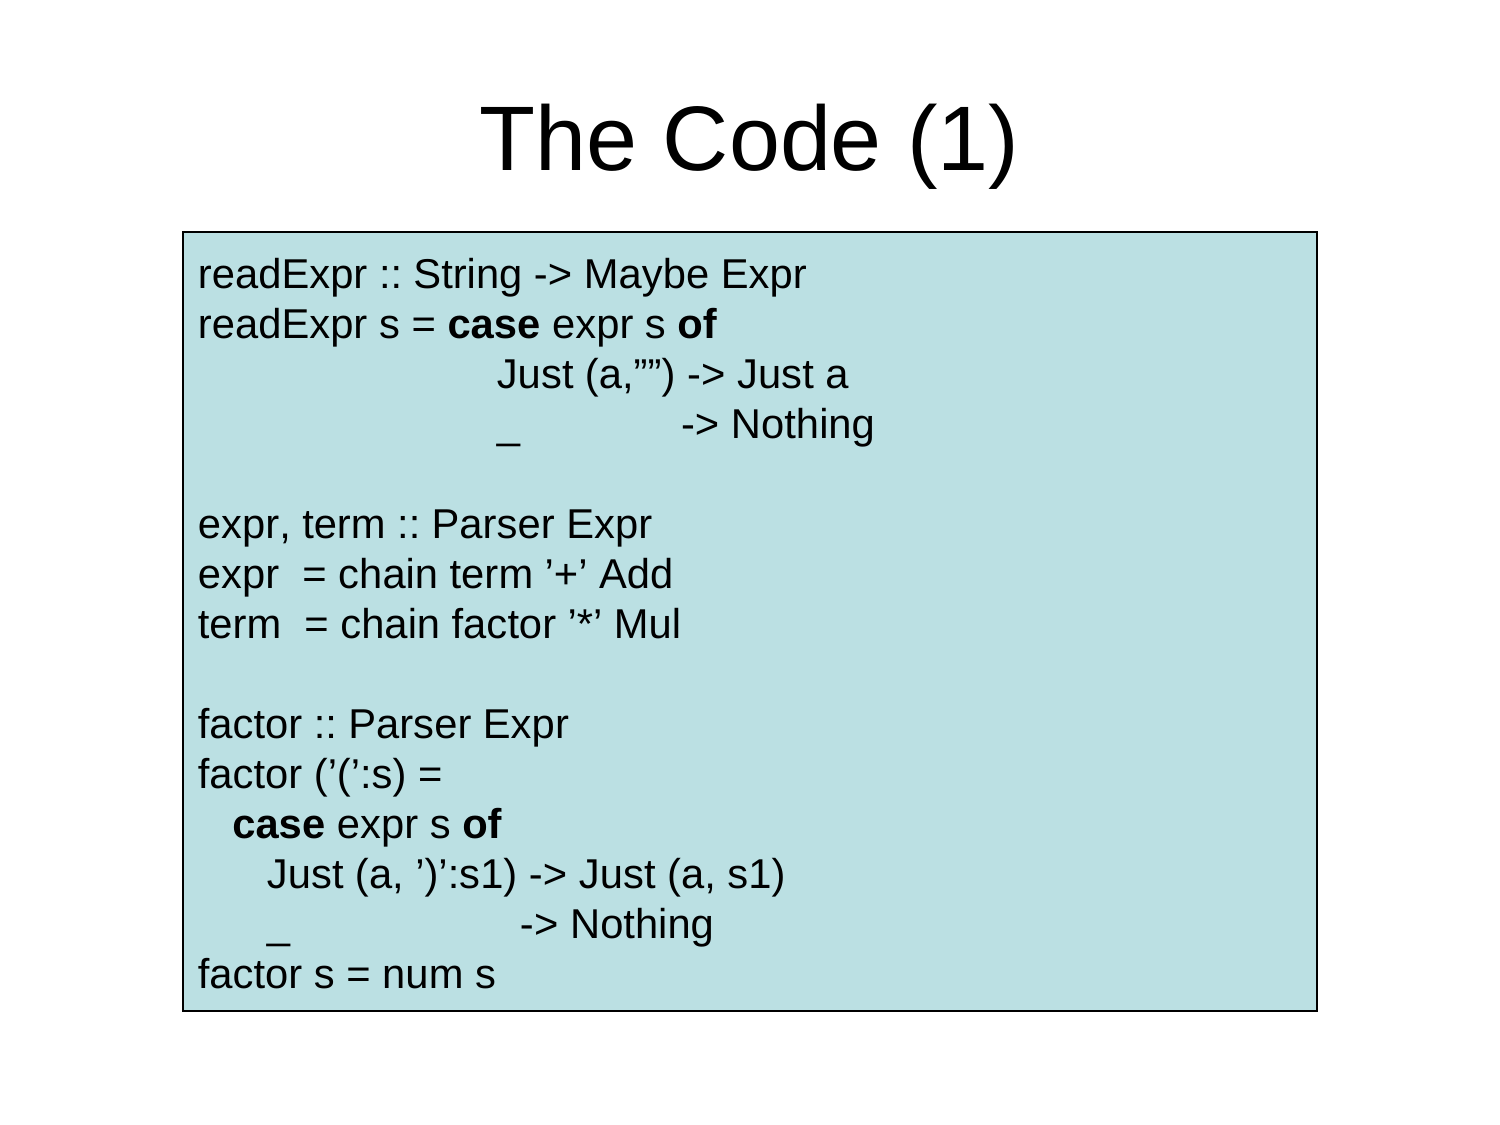

# The Code (1)
readExpr :: String -> Maybe Expr
readExpr s = case expr s of
 Just (a,””) -> Just a
 _ -> Nothing
expr, term :: Parser Expr
expr = chain term ’+’ Add
term = chain factor ’*’ Mul
factor :: Parser Expr
factor (’(’:s) =
 case expr s of
 Just (a, ’)’:s1) -> Just (a, s1)
 _ -> Nothing
factor s = num s